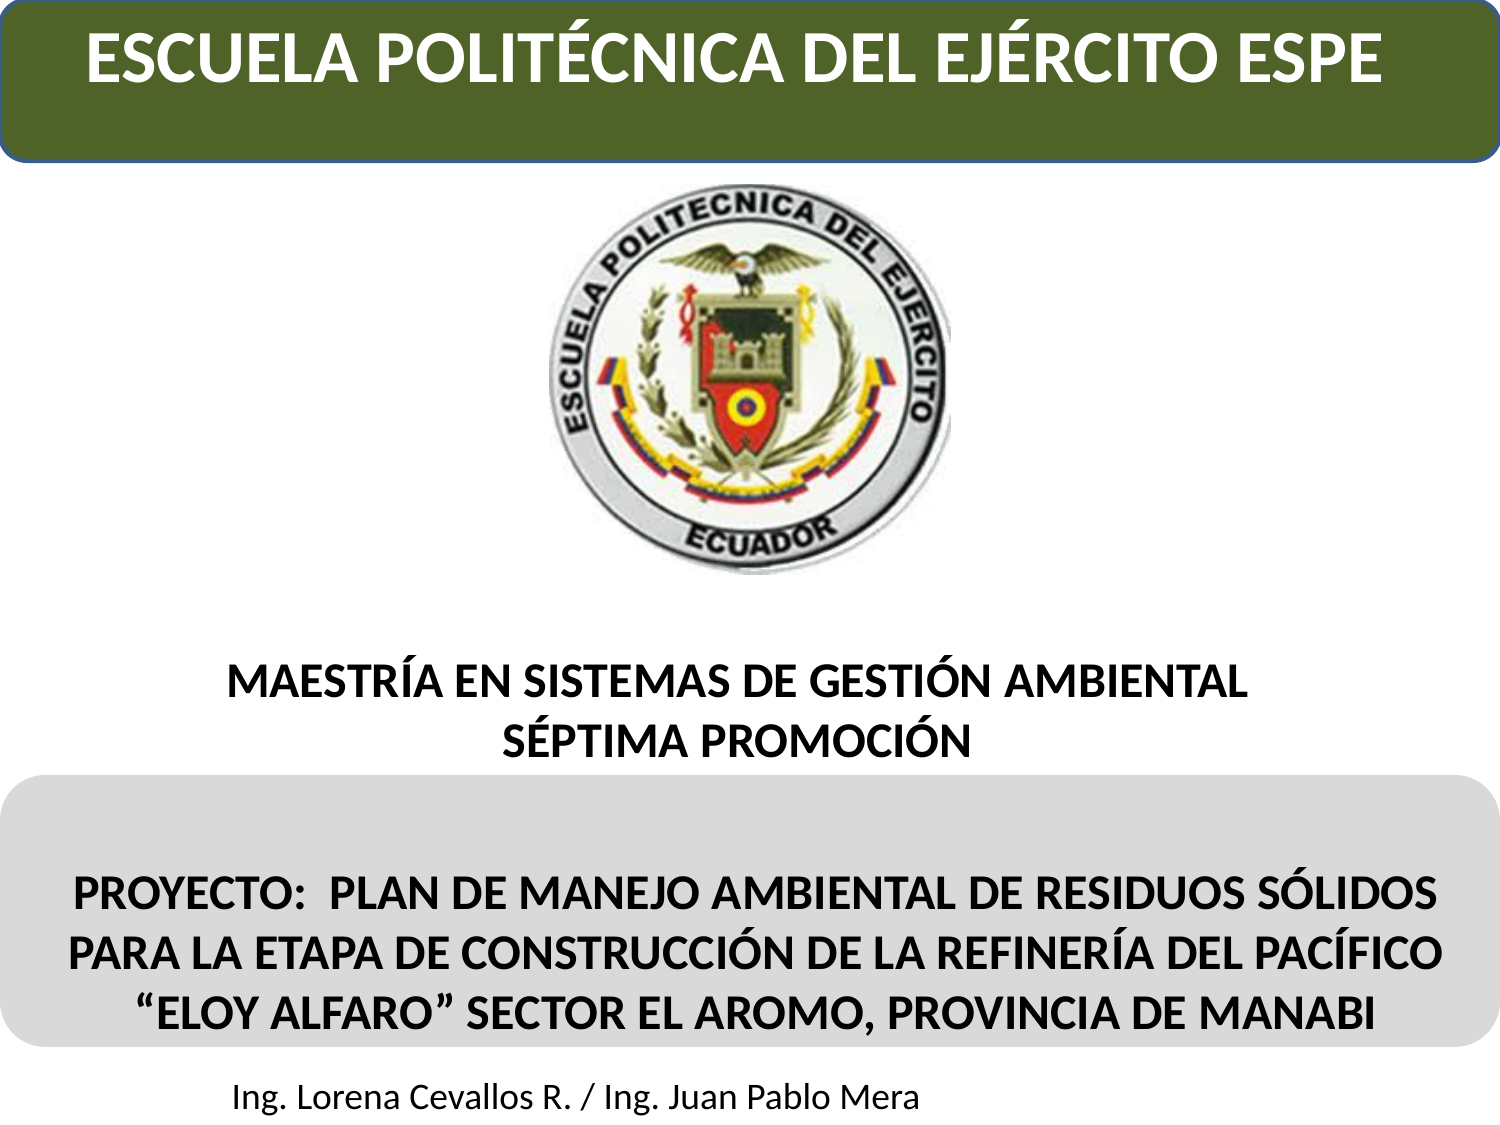

ESCUELA POLITÉCNICA DEL EJÉRCITO ESPE
# MAESTRÍA EN SISTEMAS DE GESTIÓN AMBIENTAL SÉPTIMA PROMOCIÓN
PROYECTO: PLAN DE MANEJO AMBIENTAL DE RESIDUOS SÓLIDOS PARA LA ETAPA DE CONSTRUCCIÓN DE LA REFINERÍA DEL PACÍFICO “ELOY ALFARO” SECTOR EL AROMO, PROVINCIA DE MANABI
	Ing. Lorena Cevallos R. / Ing. Juan Pablo Mera